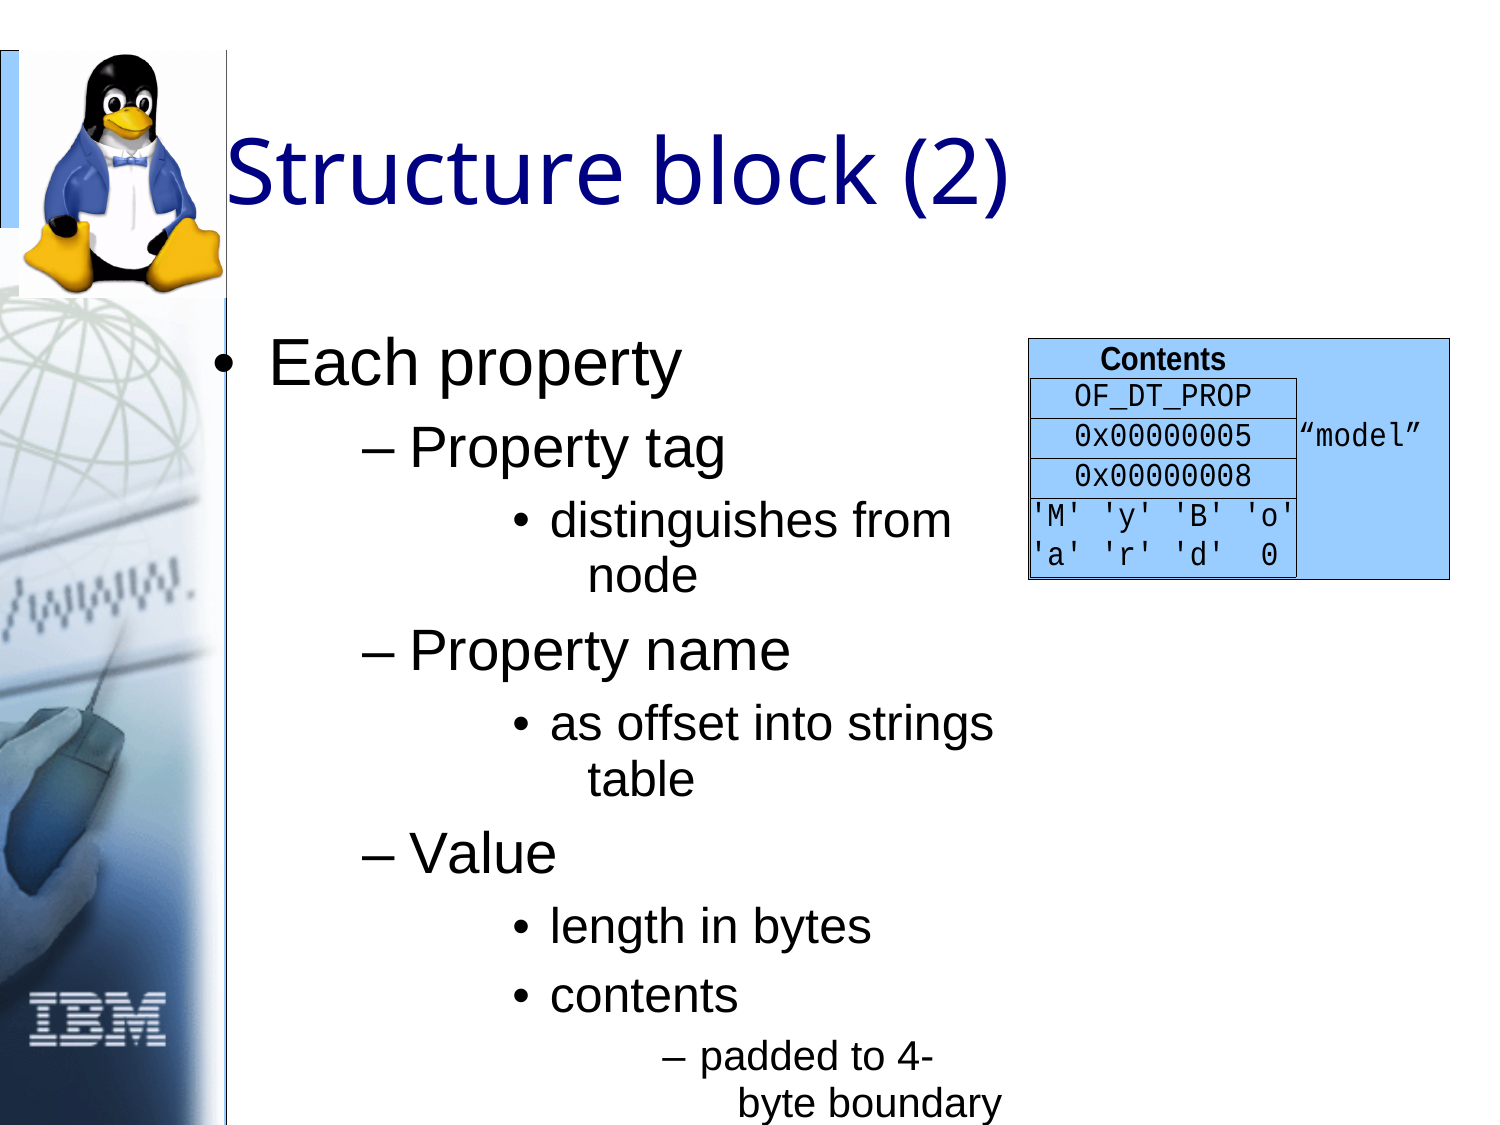

# Structure block (2)
Each property
Property tag
distinguishes from node
Property name
as offset into strings table
Value
length in bytes
contents
padded to 4-byte boundary